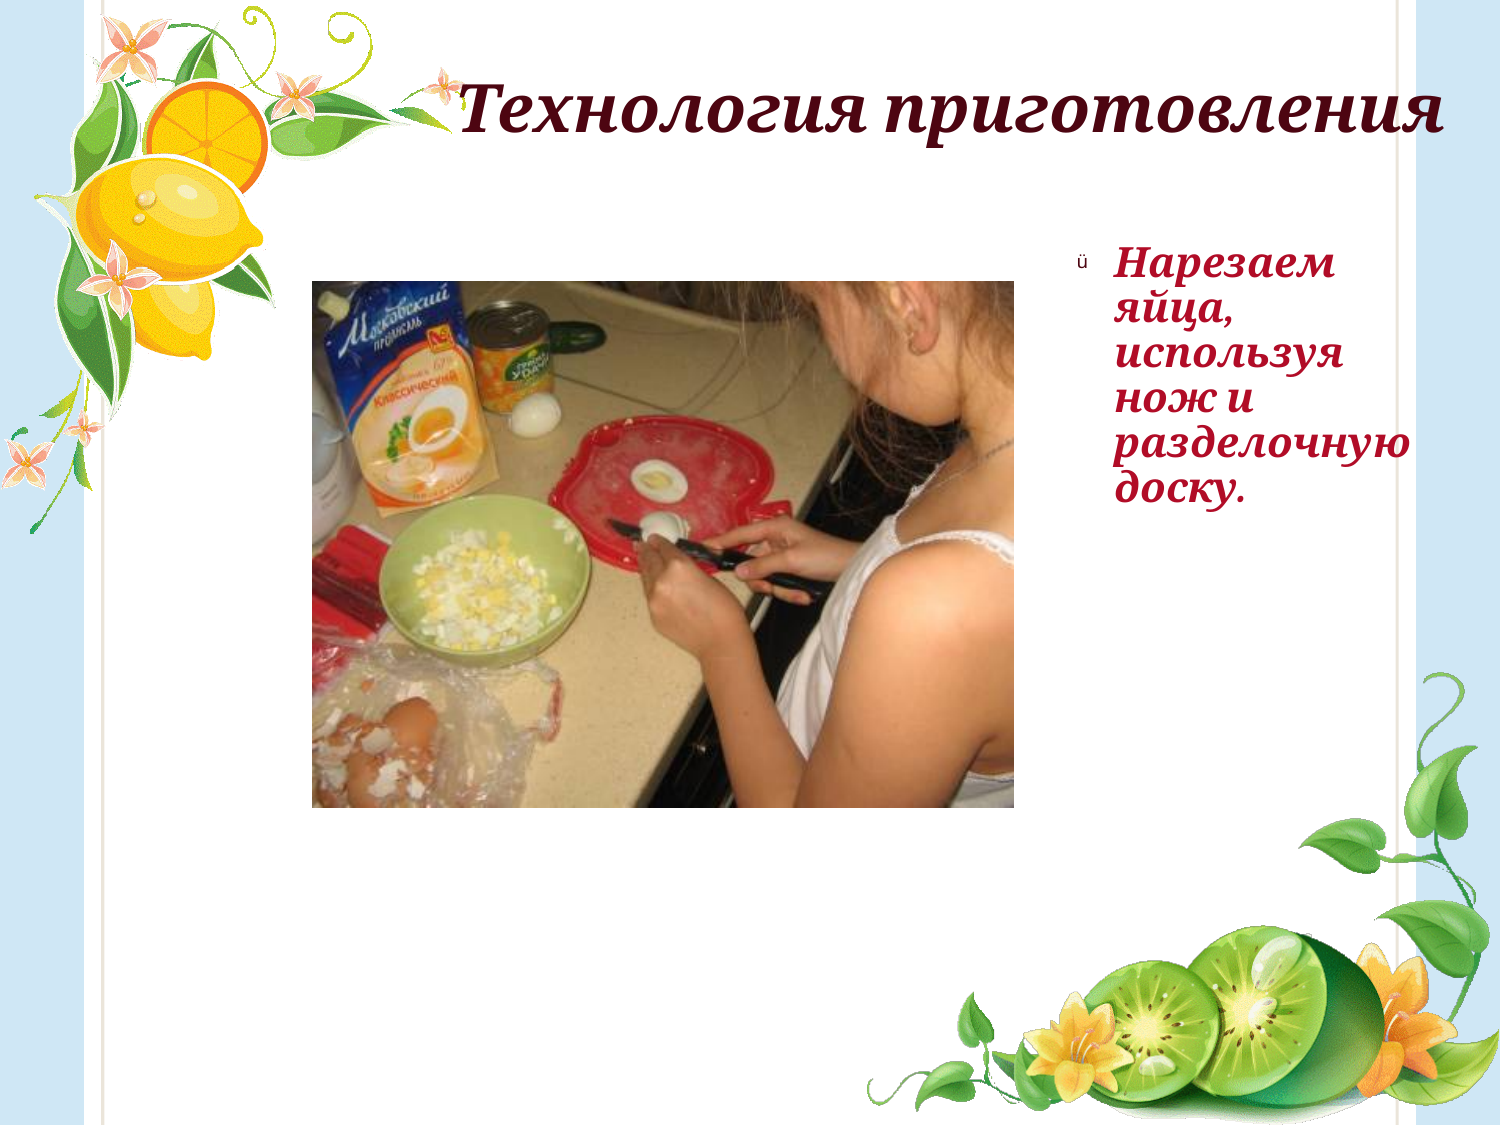

Технология приготовления
# Нарезаем яйца, используя нож и разделочную доску.